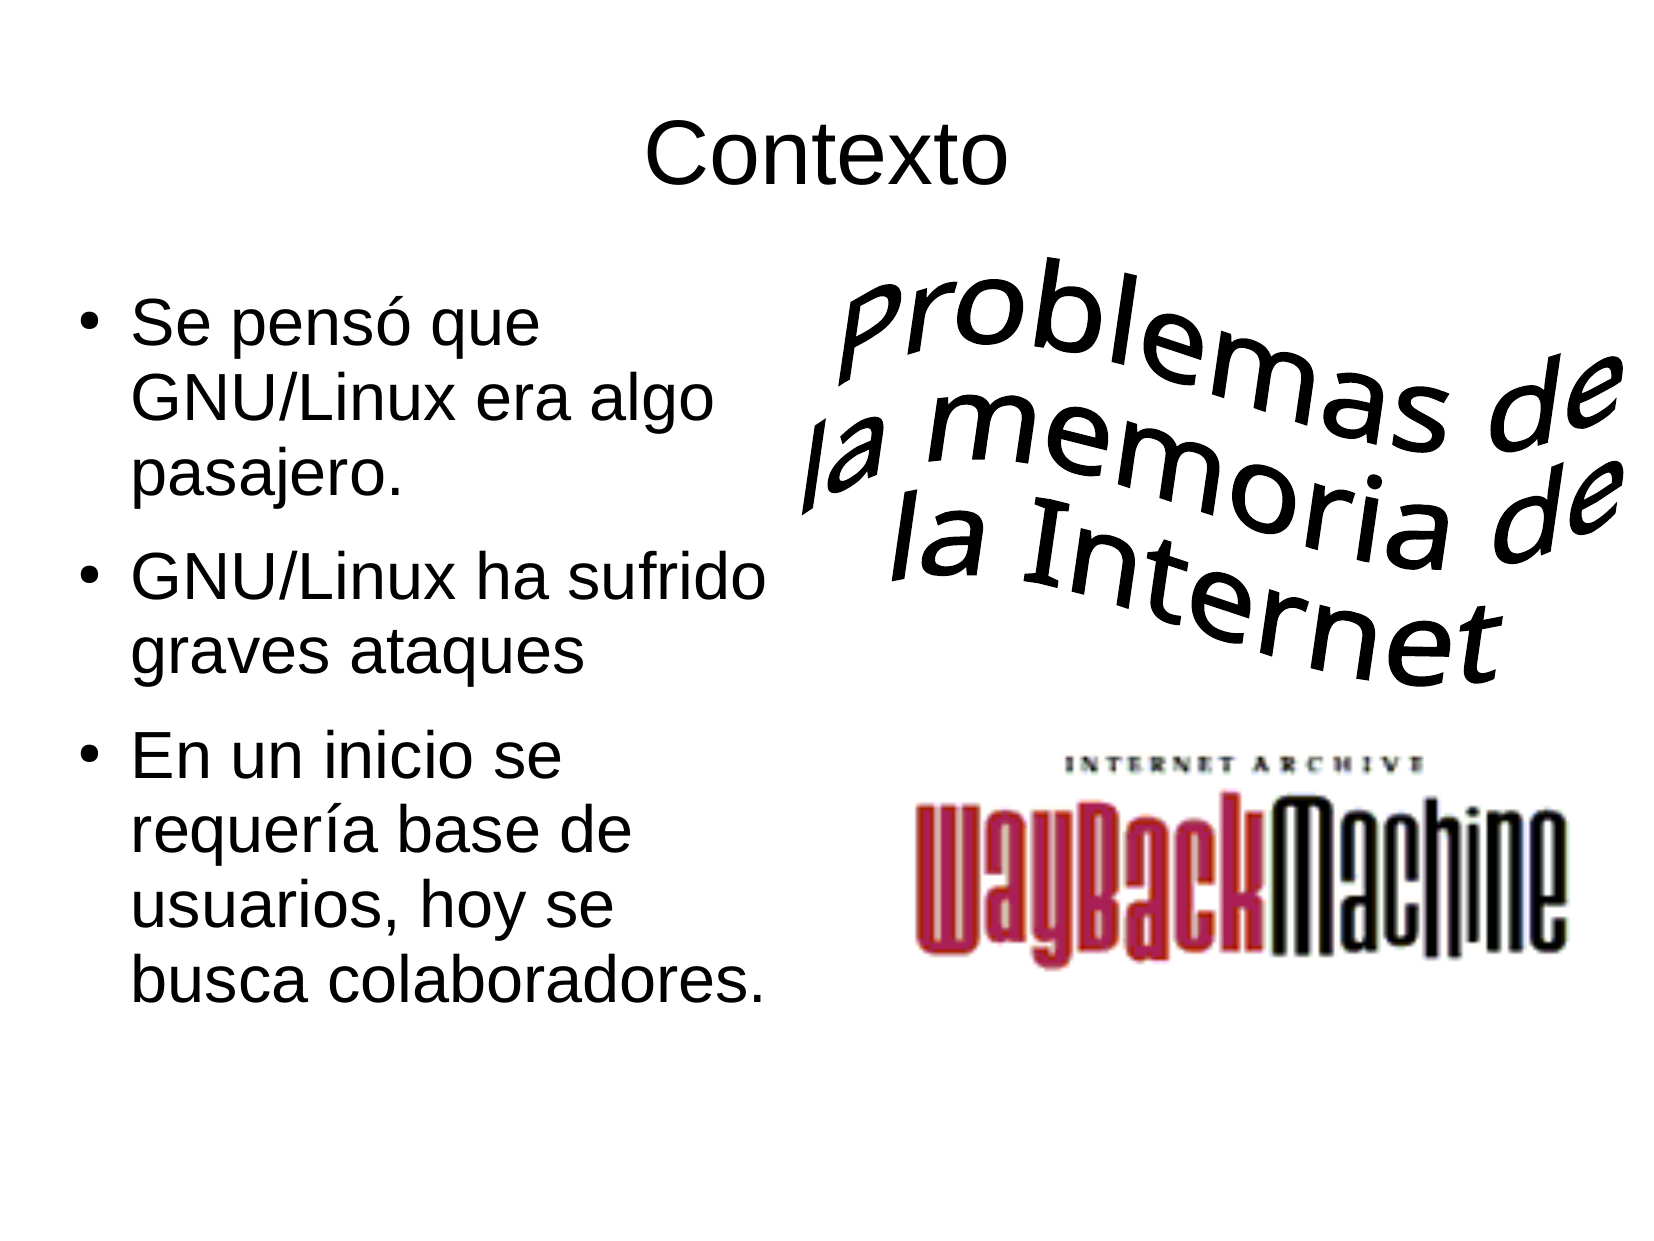

# Contexto
Problemas de
la memoria de
la Internet
Se pensó que GNU/Linux era algo pasajero.
GNU/Linux ha sufrido graves ataques
En un inicio se requería base de usuarios, hoy se busca colaboradores.